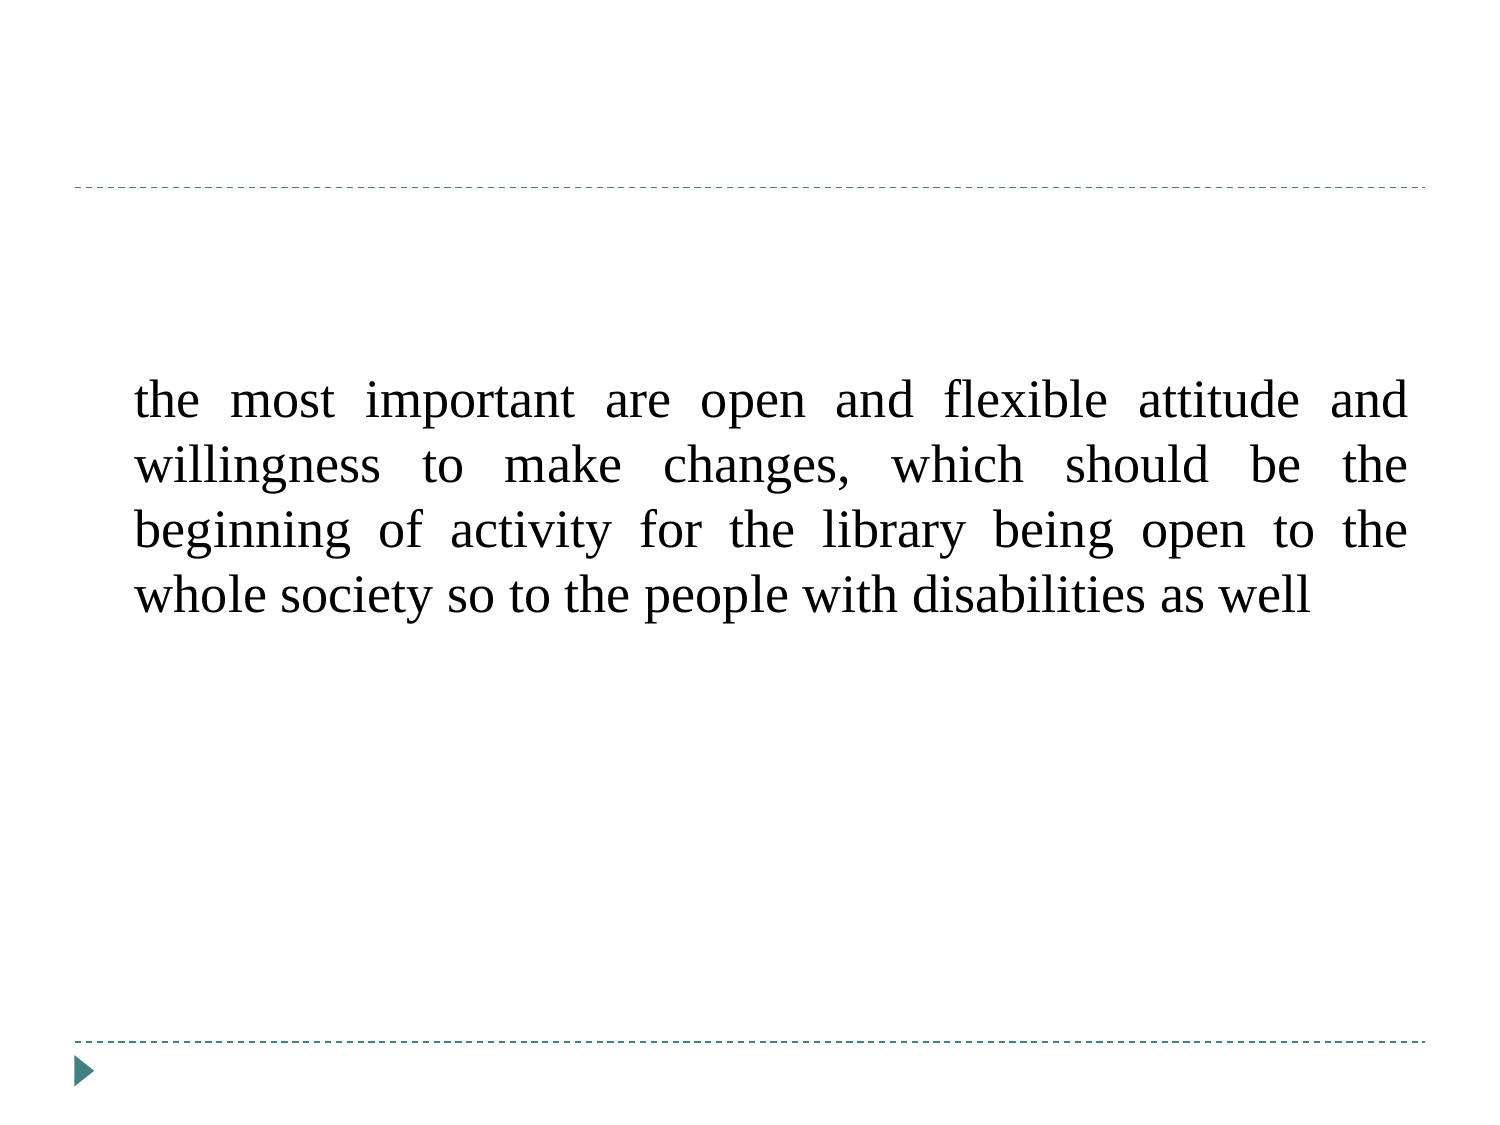

#
	the most important are open and flexible attitude and willingness to make changes, which should be the beginning of activity for the library being open to the whole society so to the people with disabilities as well